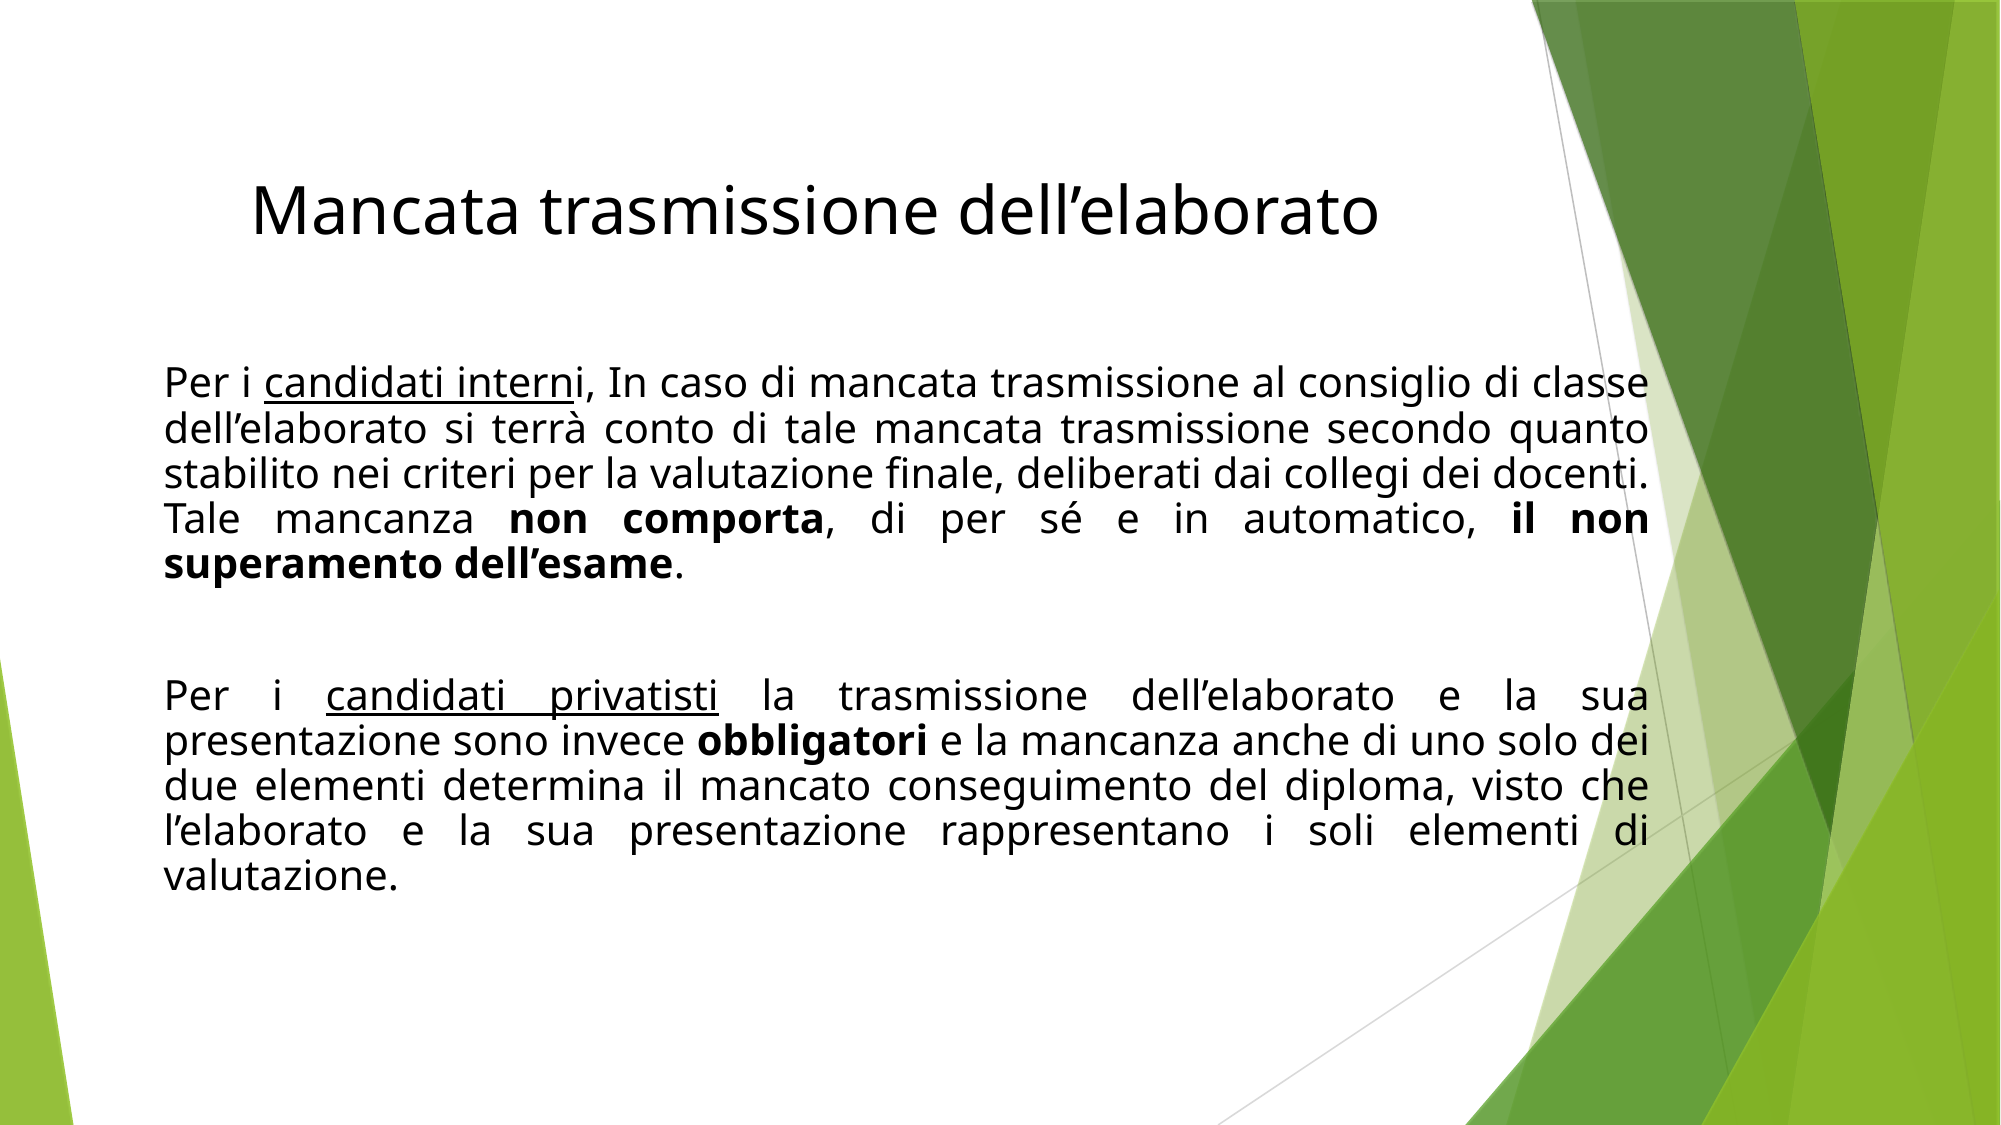

# Mancata trasmissione dell’elaborato
Per i candidati interni, In caso di mancata trasmissione al consiglio di classe dell’elaborato si terrà conto di tale mancata trasmissione secondo quanto stabilito nei criteri per la valutazione finale, deliberati dai collegi dei docenti. Tale mancanza non comporta, di per sé e in automatico, il non superamento dell’esame.
Per i candidati privatisti la trasmissione dell’elaborato e la sua presentazione sono invece obbligatori e la mancanza anche di uno solo dei due elementi determina il mancato conseguimento del diploma, visto che l’elaborato e la sua presentazione rappresentano i soli elementi di valutazione.